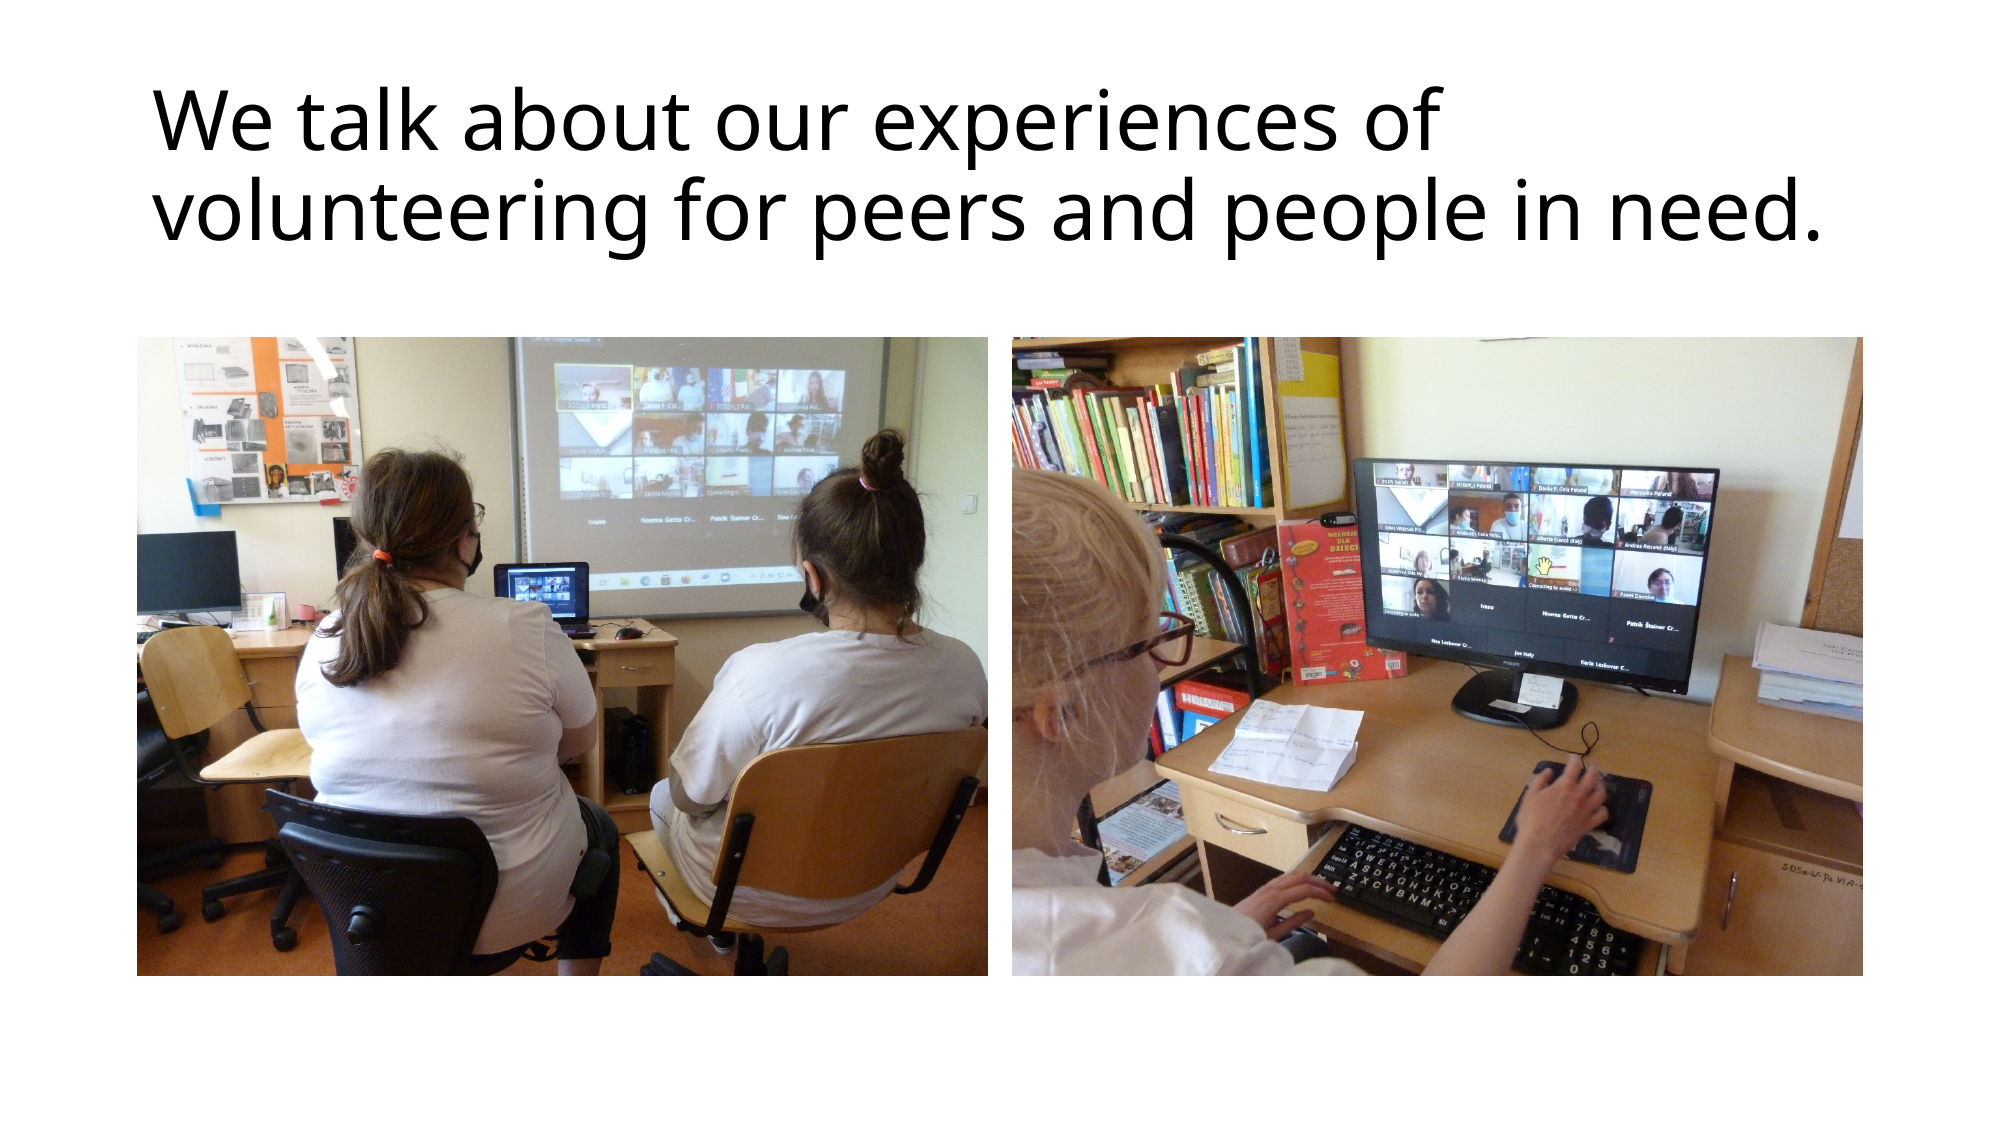

# We talk about our experiences of volunteering for peers and people in need.